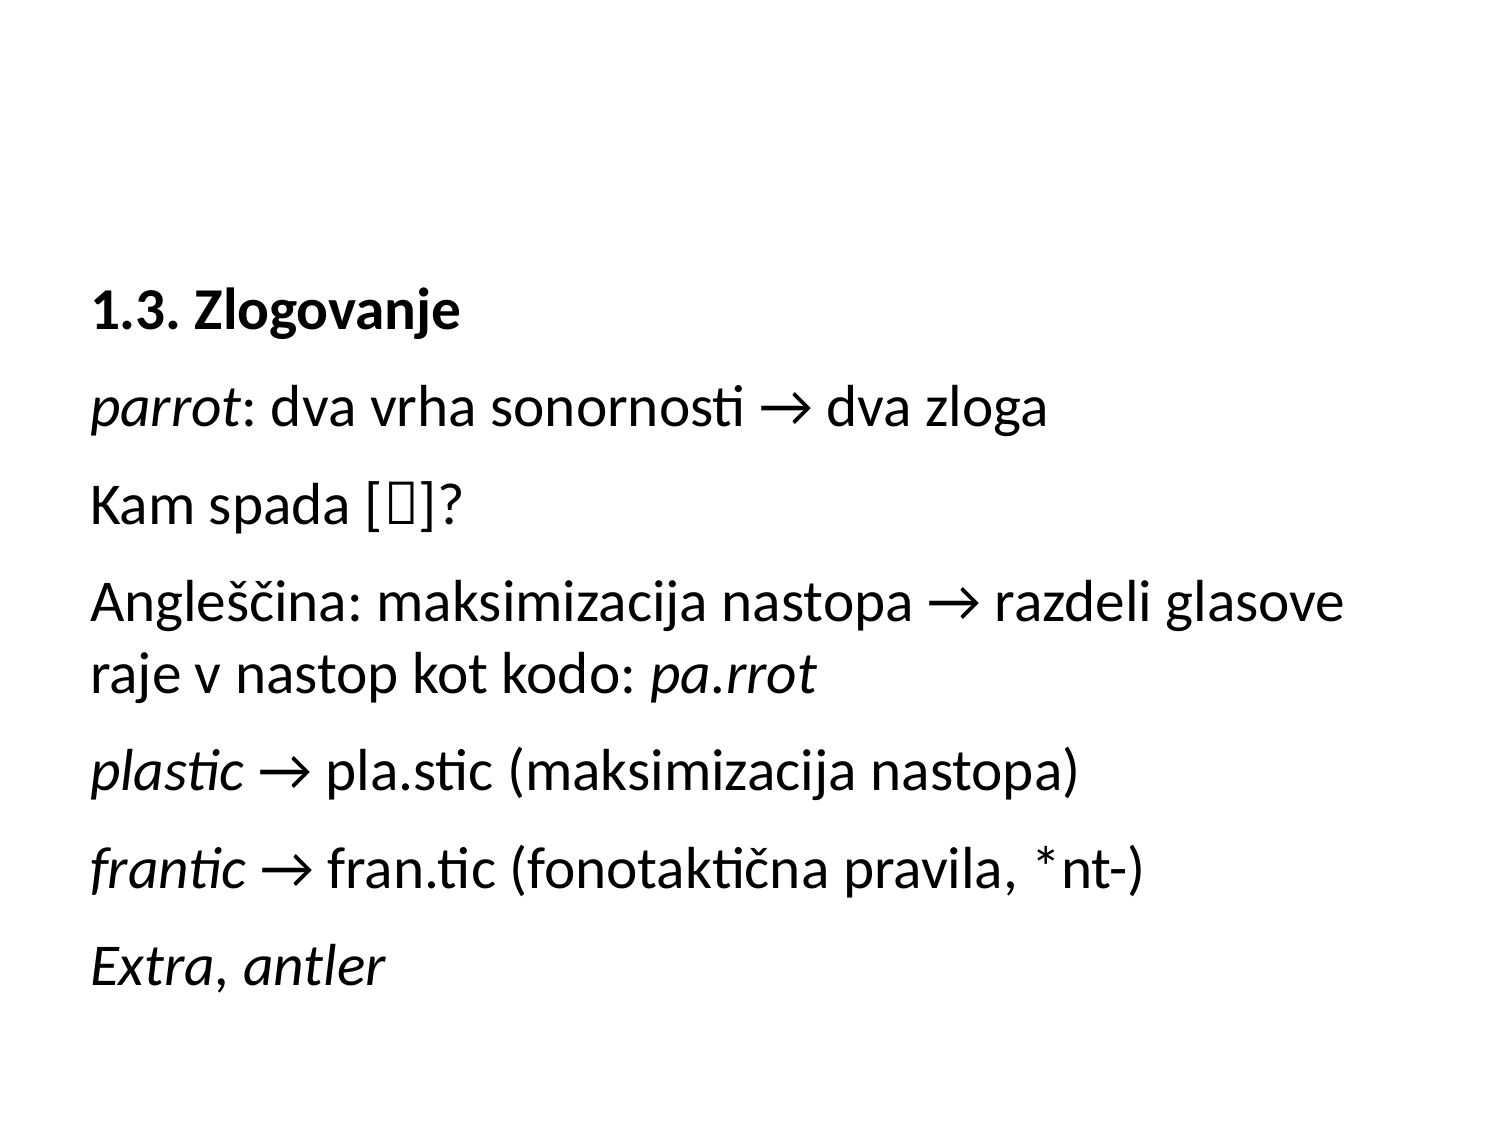

#
1.3. Zlogovanje
parrot: dva vrha sonornosti → dva zloga
Kam spada []?
Angleščina: maksimizacija nastopa → razdeli glasove raje v nastop kot kodo: pa.rrot
plastic → pla.stic (maksimizacija nastopa)
frantic → fran.tic (fonotaktična pravila, *nt-)
Extra, antler